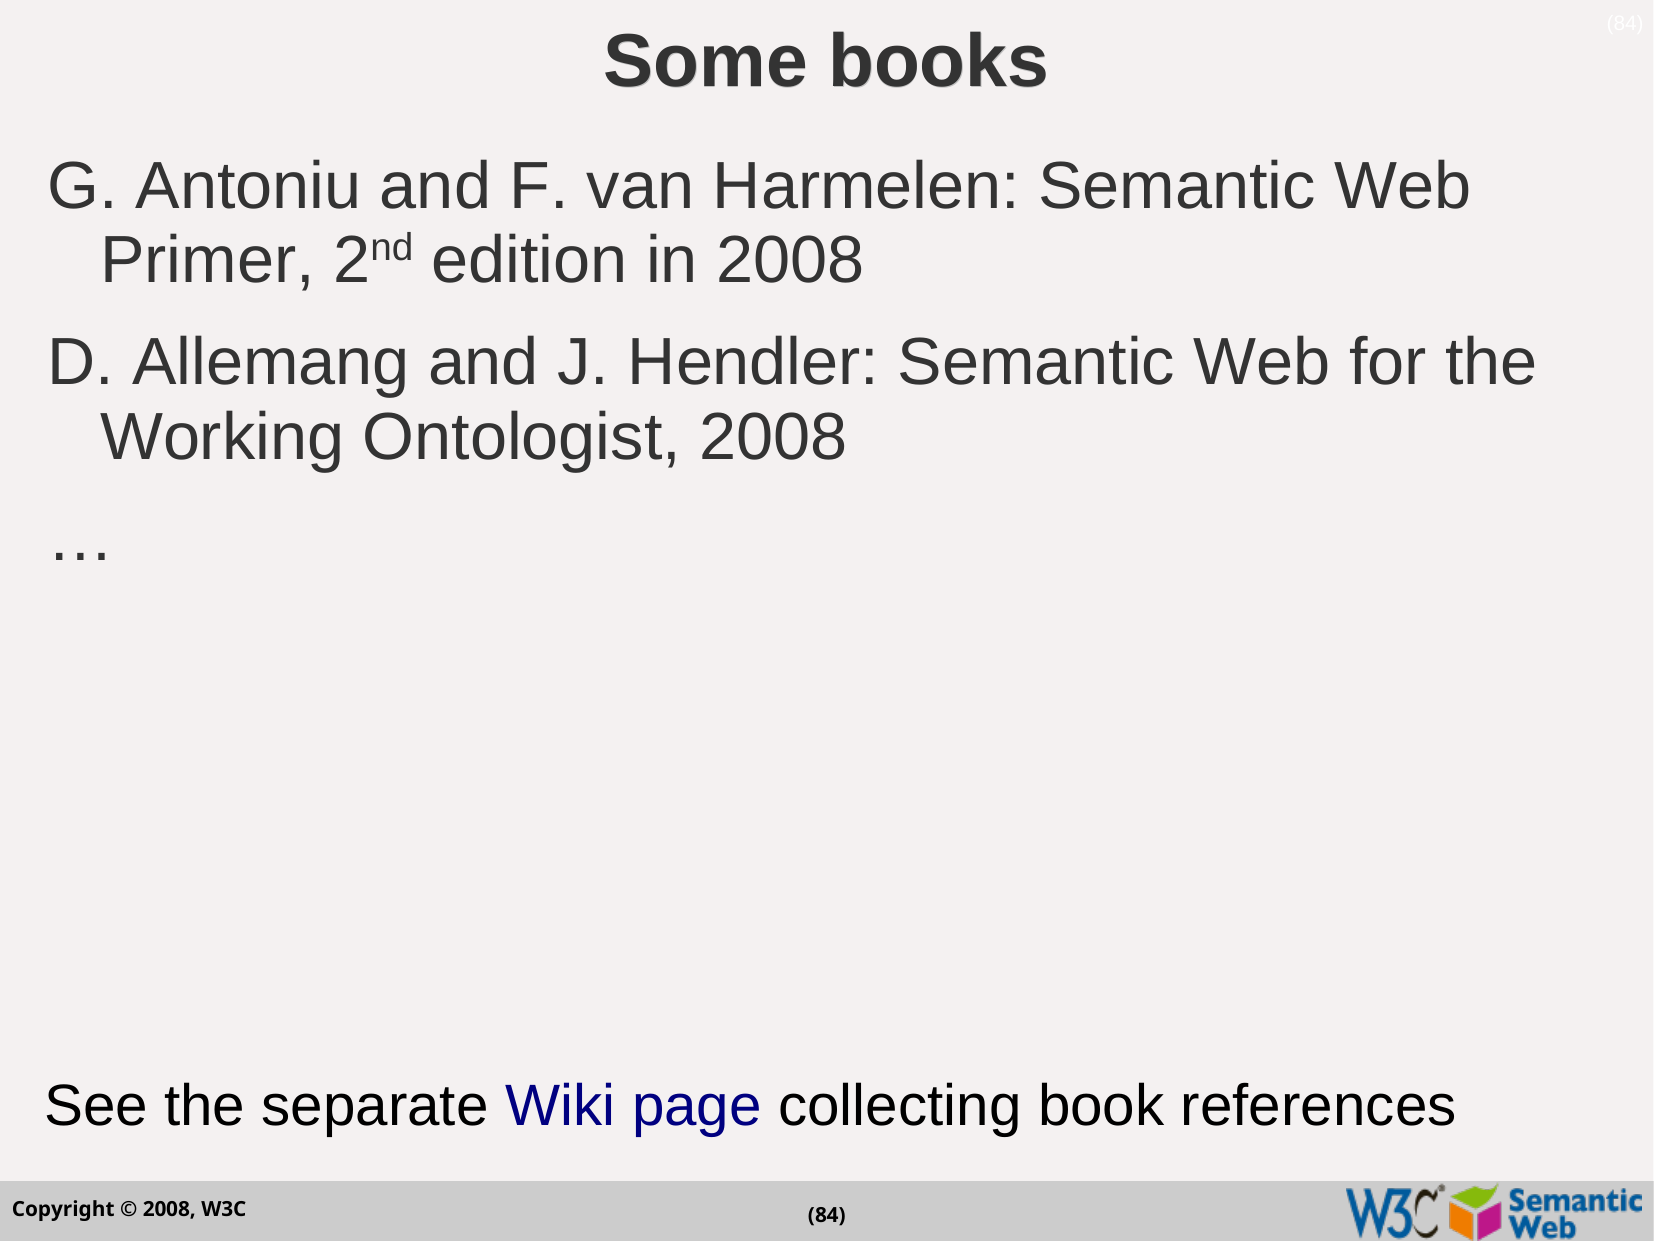

# Some books
G. Antoniu and F. van Harmelen: Semantic Web Primer, 2nd edition in 2008
D. Allemang and J. Hendler: Semantic Web for the Working Ontologist, 2008
…
See the separate Wiki page collecting book references